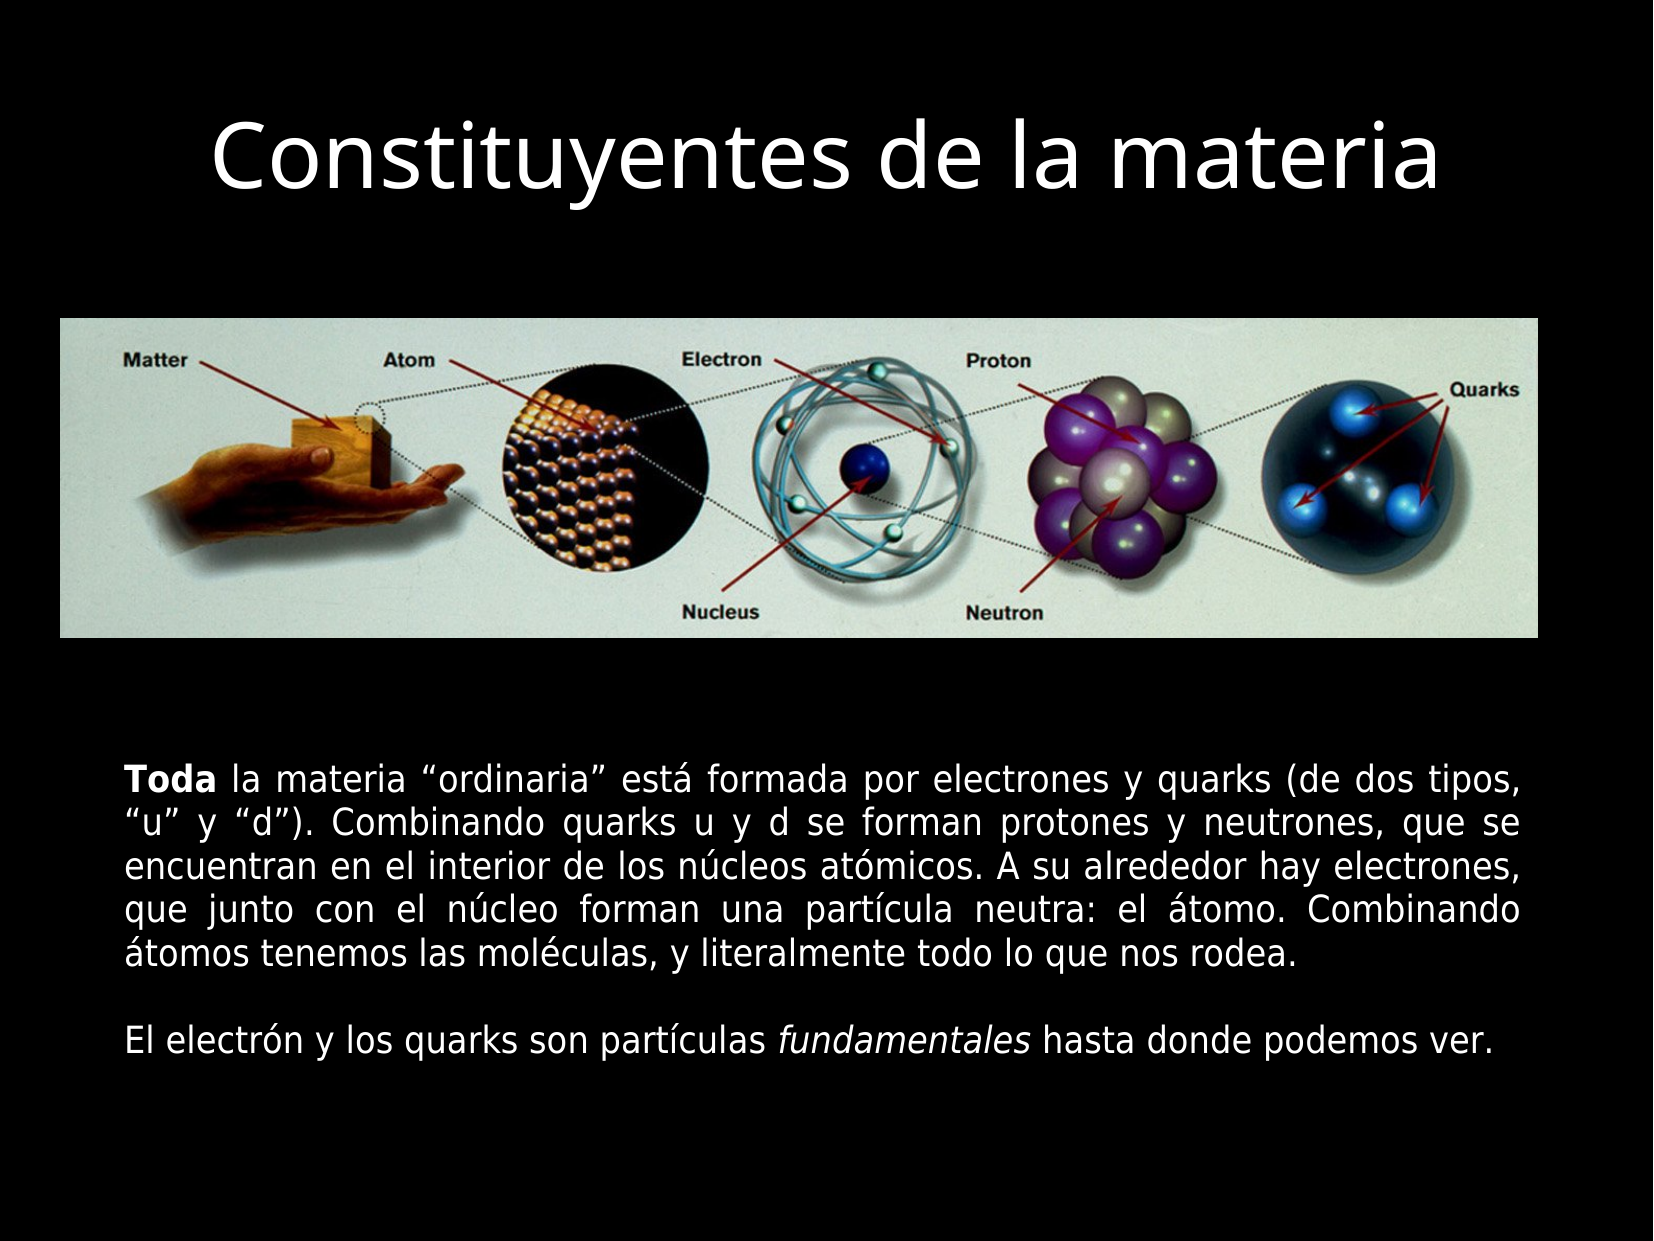

# Constituyentes de la materia
Toda la materia “ordinaria” está formada por electrones y quarks (de dos tipos, “u” y “d”). Combinando quarks u y d se forman protones y neutrones, que se encuentran en el interior de los núcleos atómicos. A su alrededor hay electrones, que junto con el núcleo forman una partícula neutra: el átomo. Combinando átomos tenemos las moléculas, y literalmente todo lo que nos rodea.
El electrón y los quarks son partículas fundamentales hasta donde podemos ver.